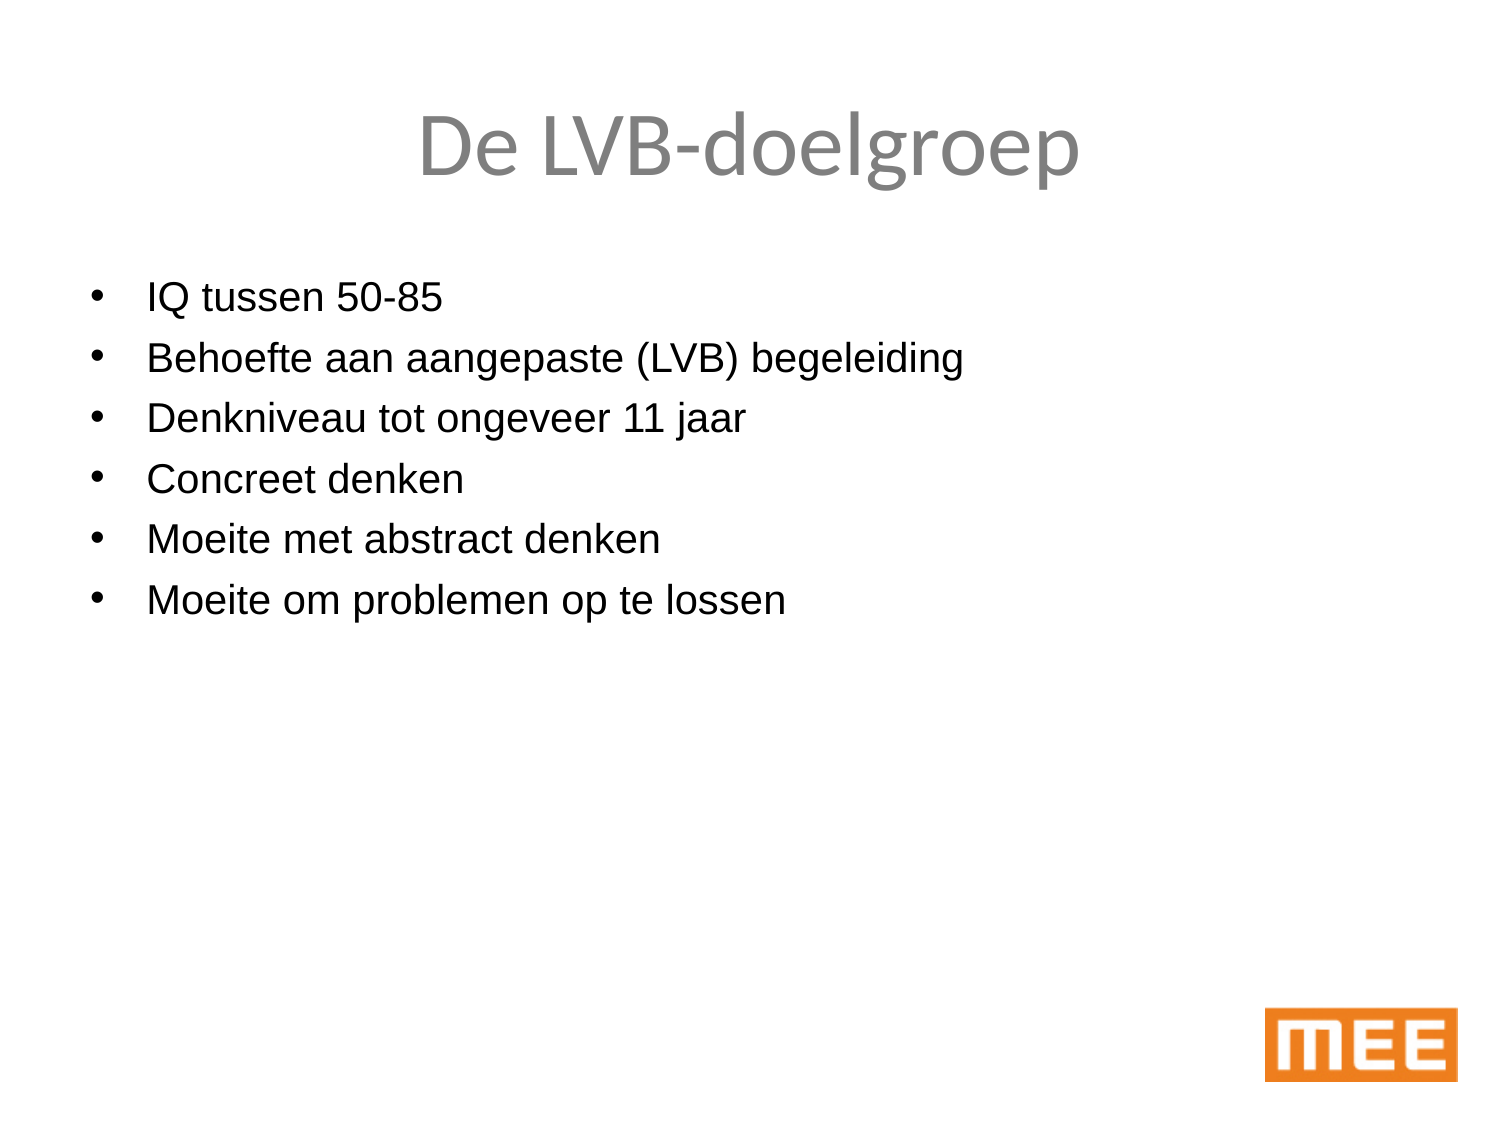

# De LVB-doelgroep
IQ tussen 50-85
Behoefte aan aangepaste (LVB) begeleiding
Denkniveau tot ongeveer 11 jaar
Concreet denken
Moeite met abstract denken
Moeite om problemen op te lossen